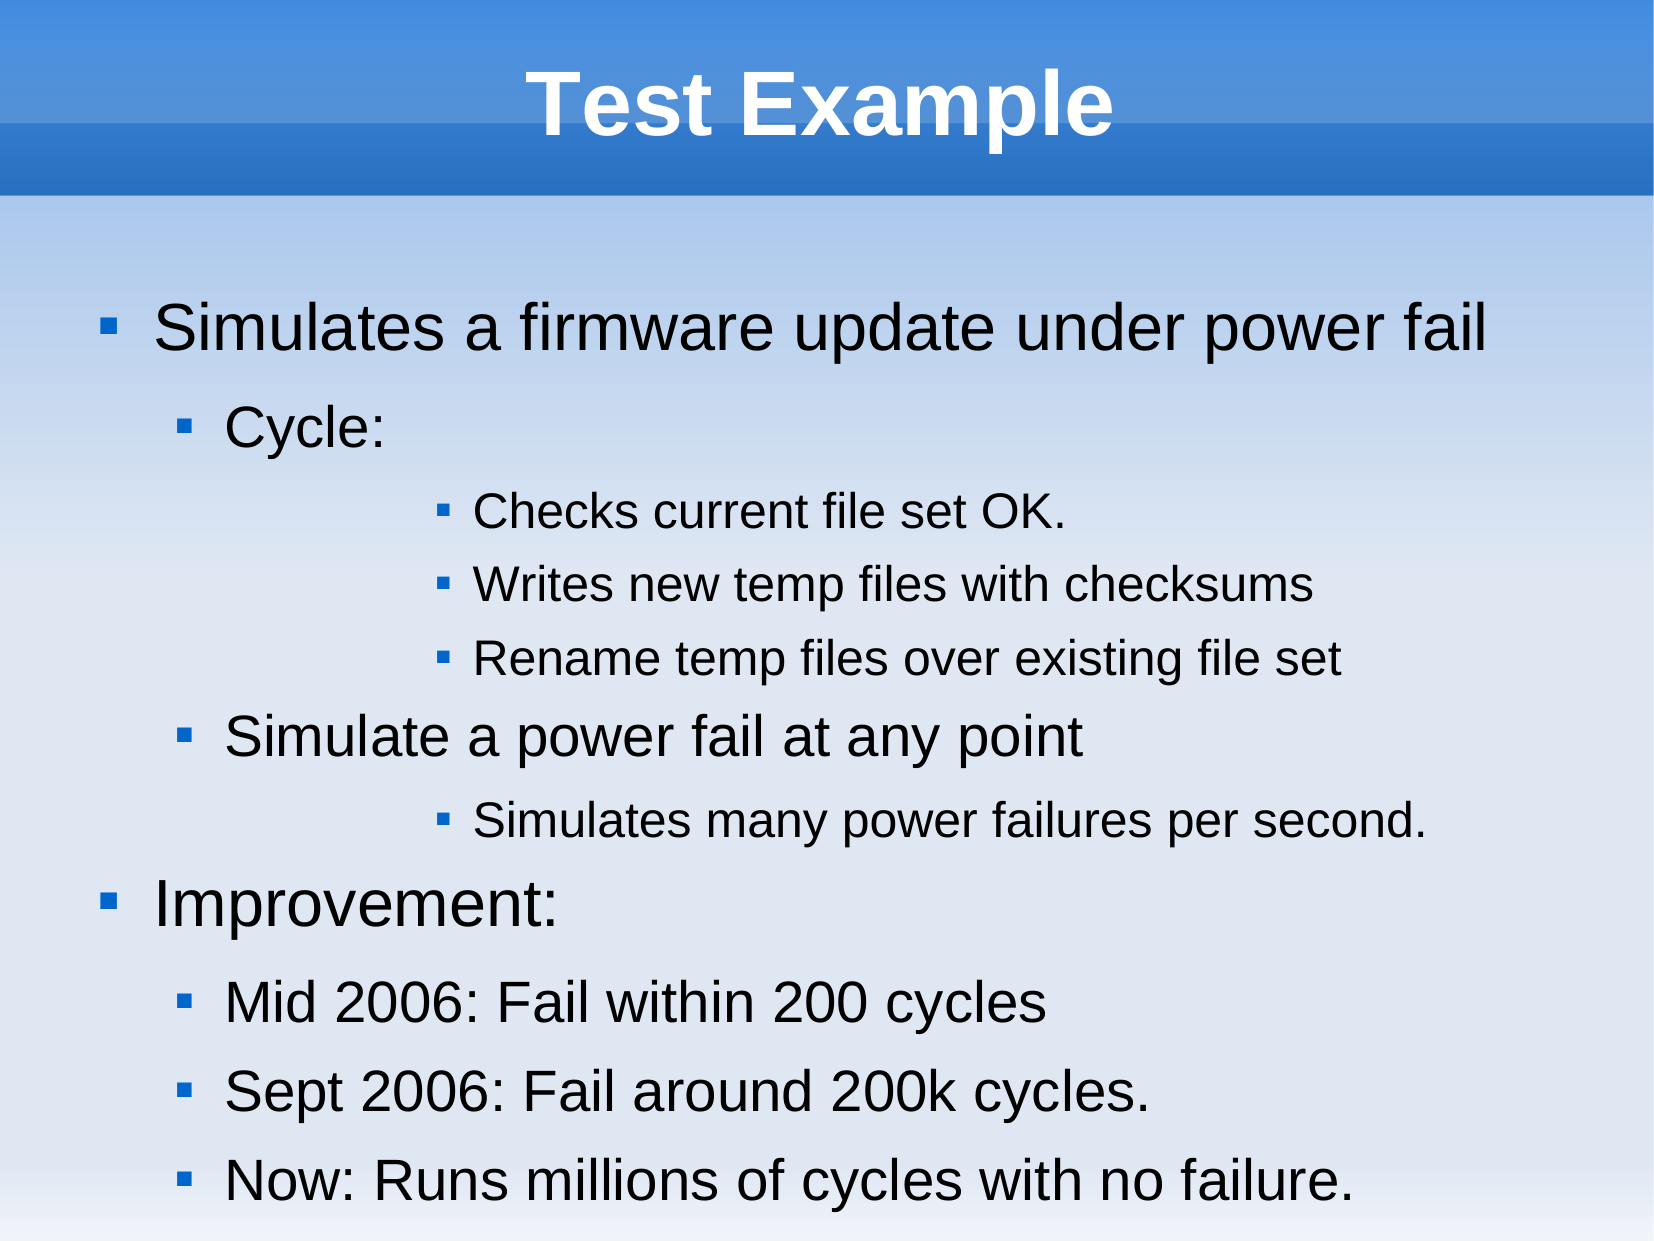

# Test Example
Simulates a firmware update under power fail
Cycle:
Checks current file set OK.
Writes new temp files with checksums
Rename temp files over existing file set
Simulate a power fail at any point
Simulates many power failures per second.
Improvement:
Mid 2006: Fail within 200 cycles
Sept 2006: Fail around 200k cycles.
Now: Runs millions of cycles with no failure.